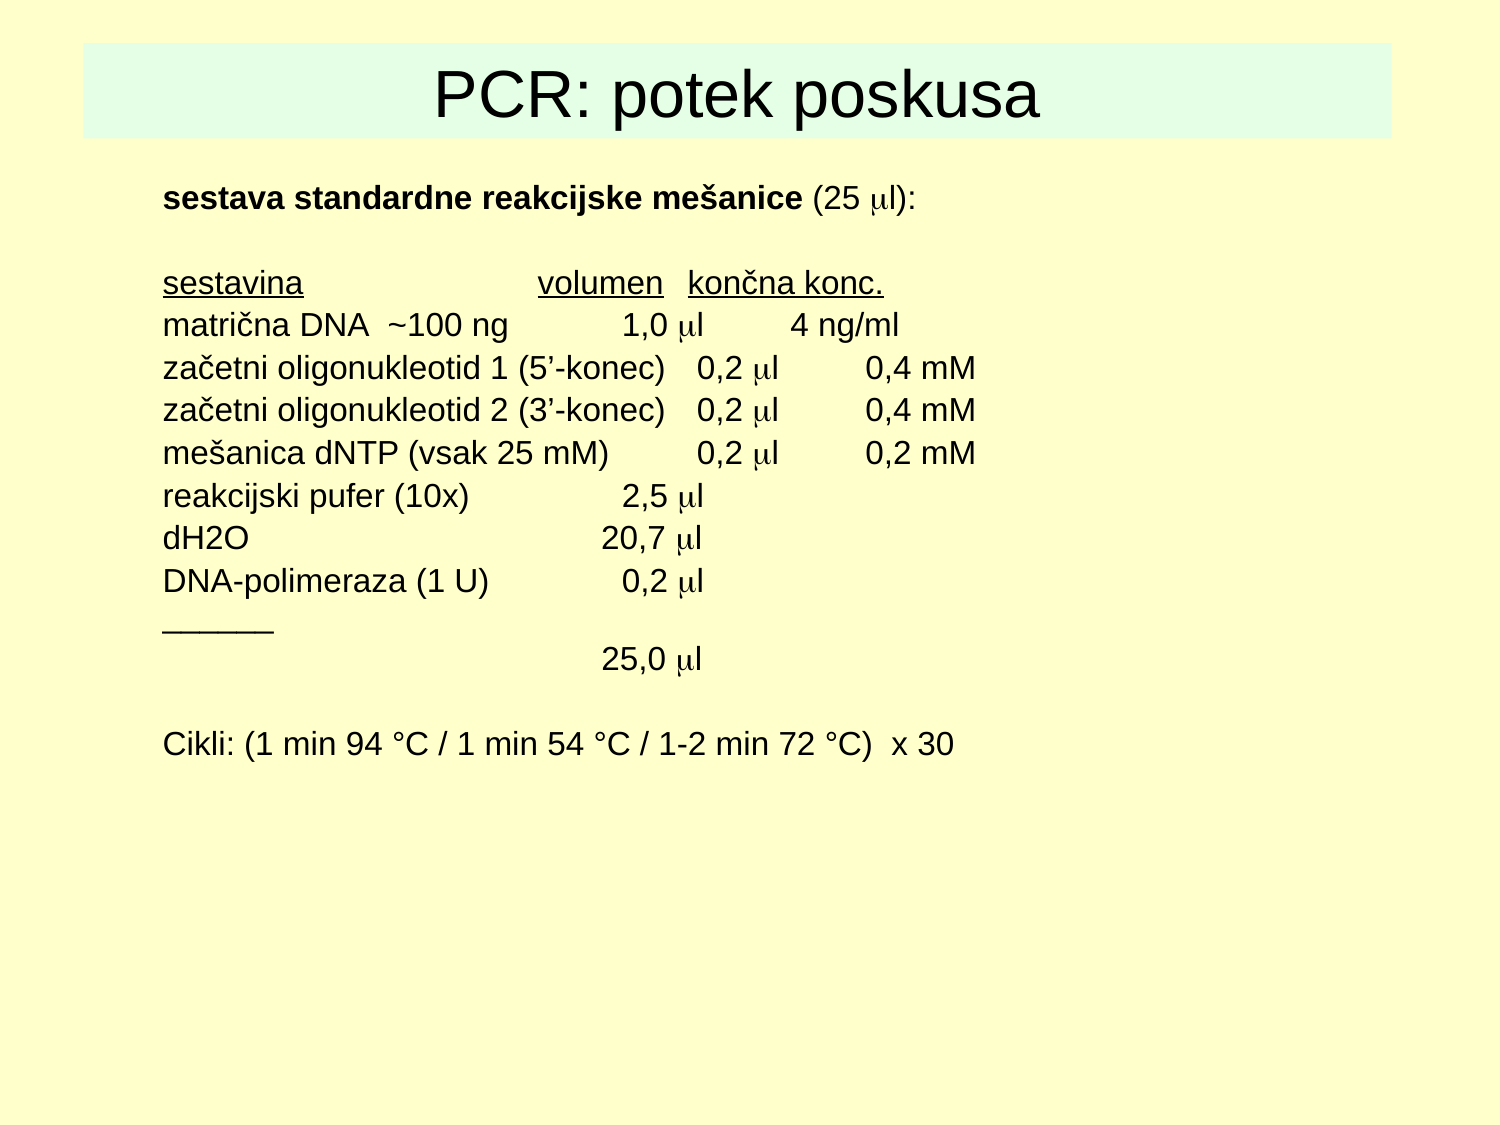

# PCR: potek poskusa
sestava standardne reakcijske mešanice (25 ml):
sestavina				volumen	končna konc.
matrična DNA	~100 ng		 1,0 ml	 4 ng/ml
začetni oligonukleotid 1 (5’-konec) 	 0,2 ml	 0,4 mM
začetni oligonukleotid 2 (3’-konec)	 0,2 ml	 0,4 mM
mešanica dNTP (vsak 25 mM)		 0,2 ml 	 0,2 mM
reakcijski pufer (10x)		 2,5 ml
dH2O			 20,7 ml
DNA-polimeraza (1 U)		 0,2 ml								______
				 25,0 ml
Cikli: (1 min 94 °C / 1 min 54 °C / 1-2 min 72 °C) x 30